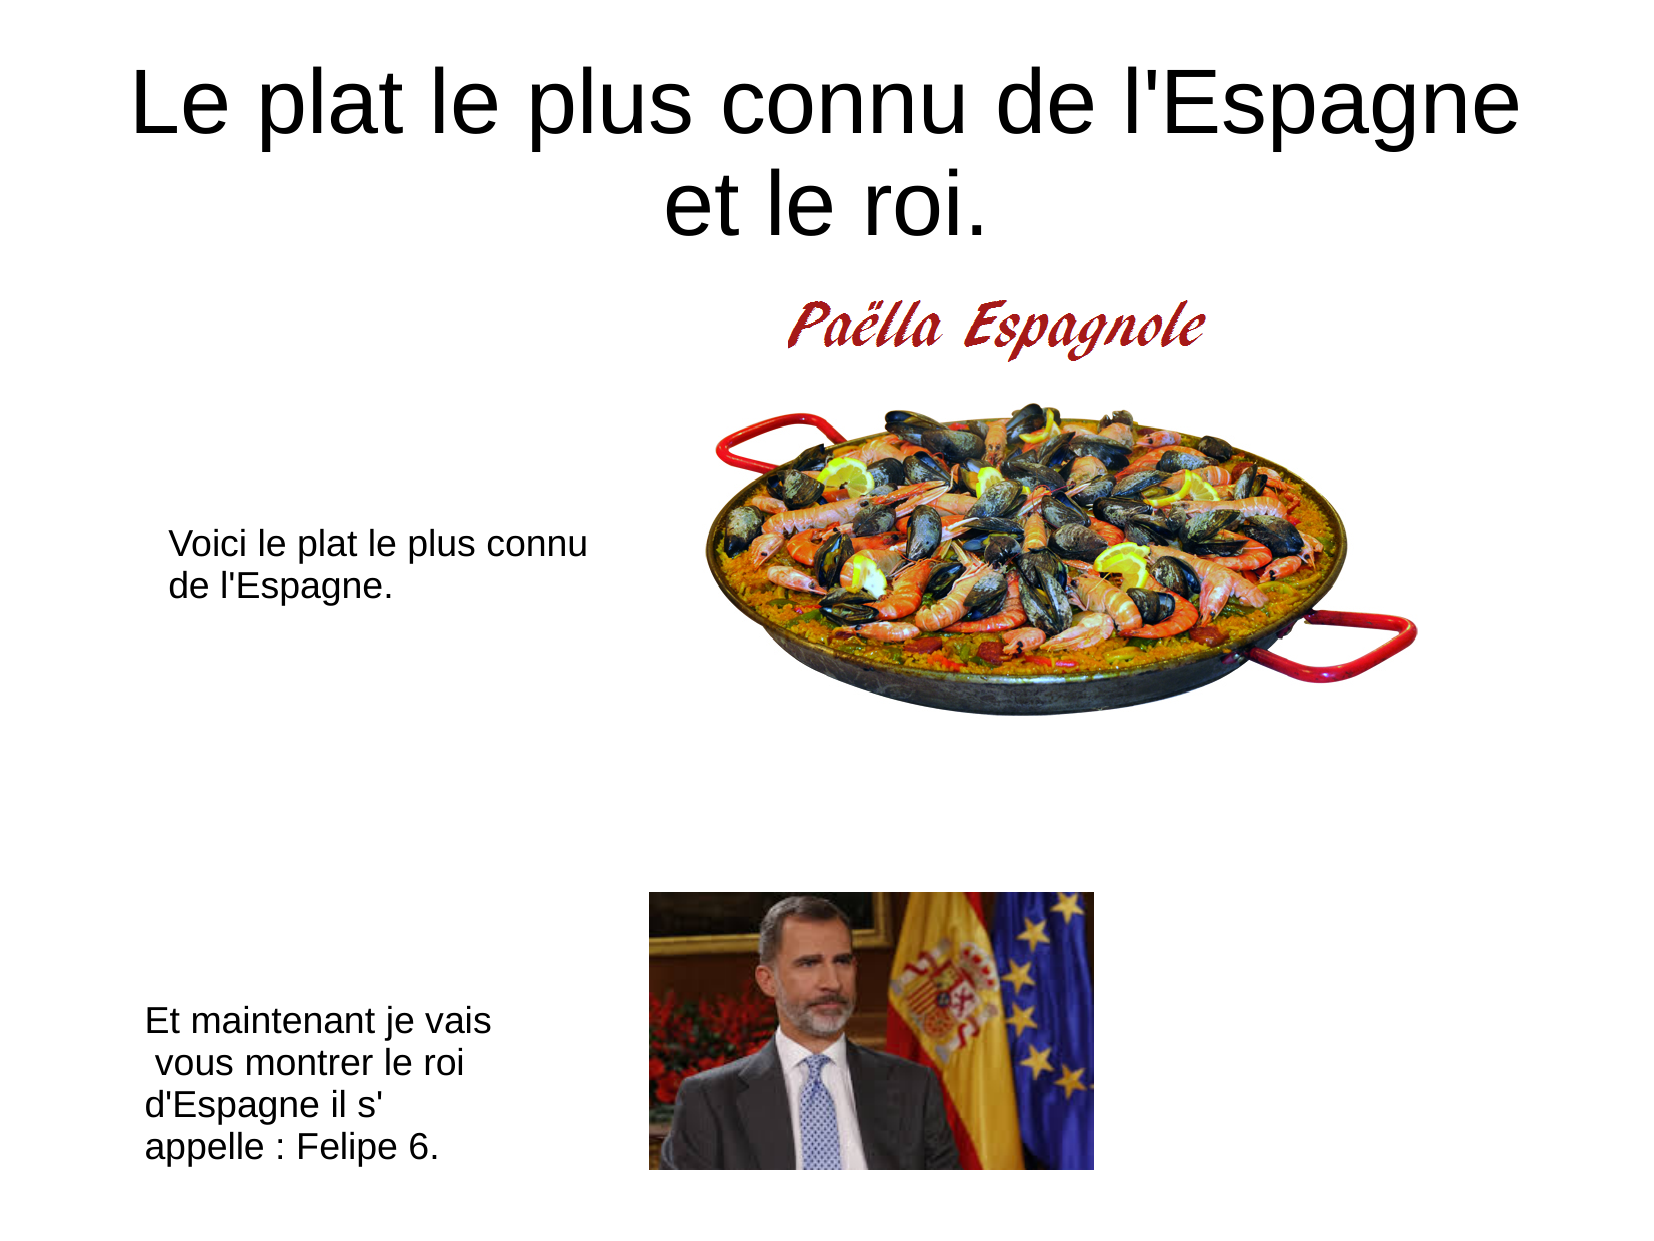

# Le plat le plus connu de l'Espagne et le roi.
Voici le plat le plus connu de l'Espagne.
Et maintenant je vais vous montrer le roi d'Espagne il s' appelle : Felipe 6.